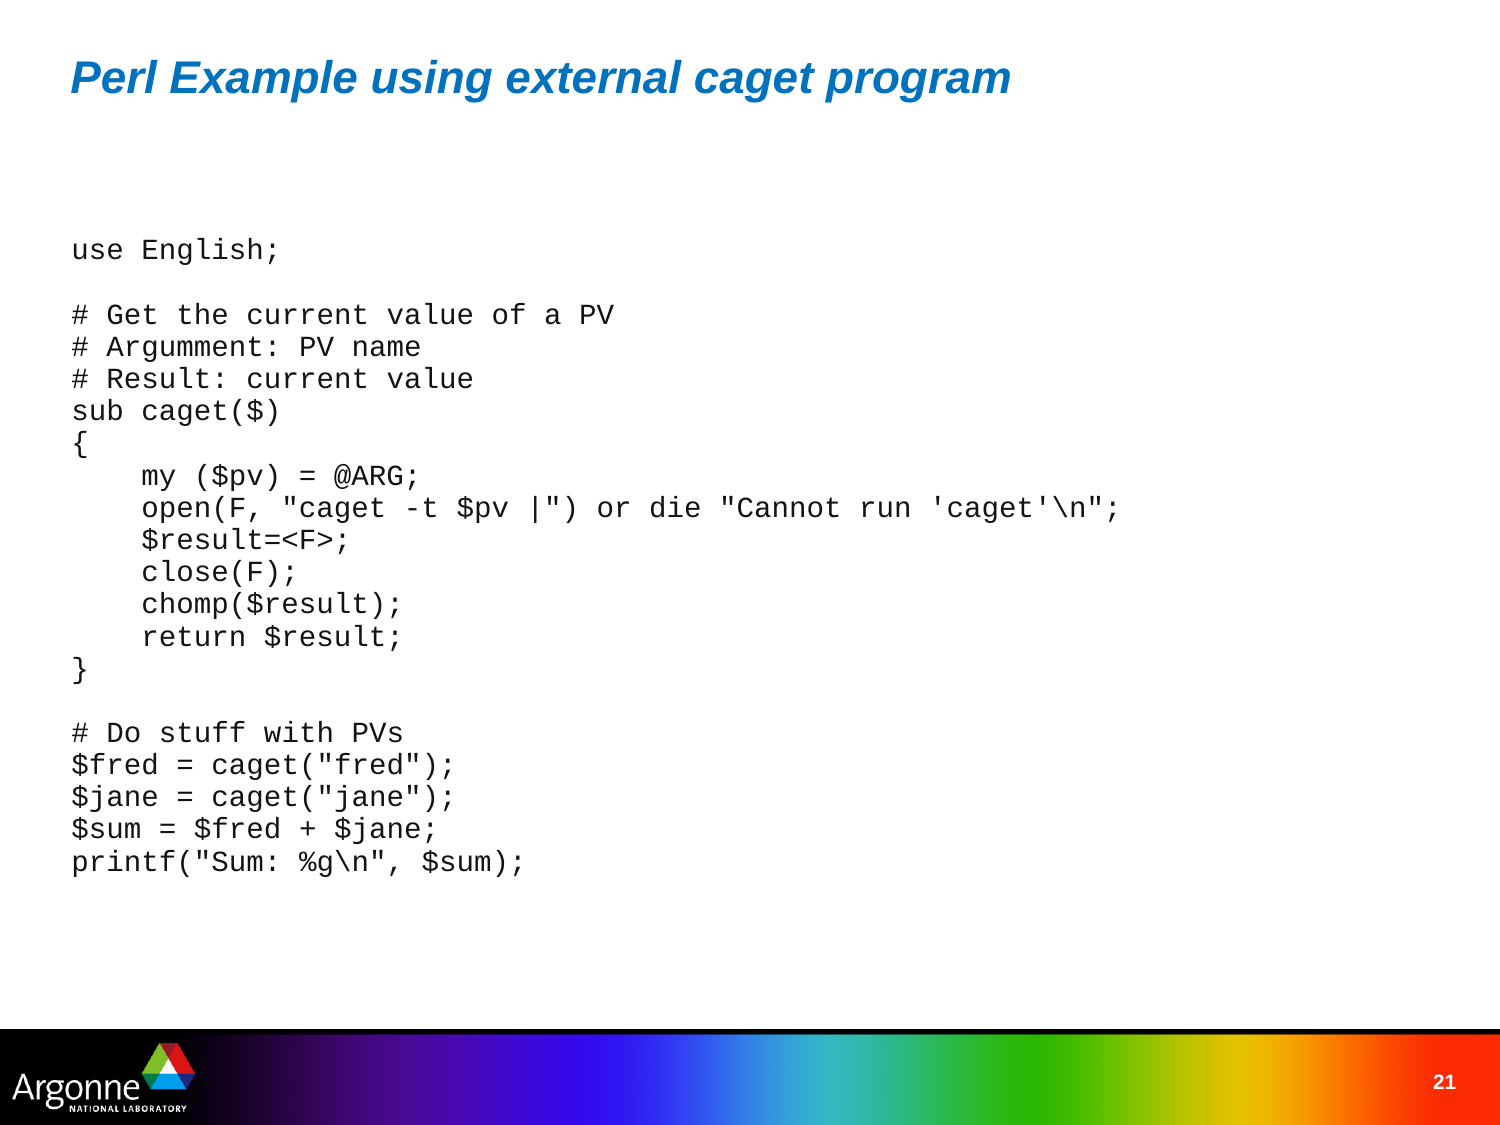

# Perl Example using external caget program
use English;
# Get the current value of a PV
# Argumment: PV name
# Result: current value
sub caget($)
{
 my ($pv) = @ARG;
 open(F, "caget -t $pv |") or die "Cannot run 'caget'\n";
 $result=<F>;
 close(F);
 chomp($result);
 return $result;
}
# Do stuff with PVs
$fred = caget("fred");
$jane = caget("jane");
$sum = $fred + $jane;
printf("Sum: %g\n", $sum);
21